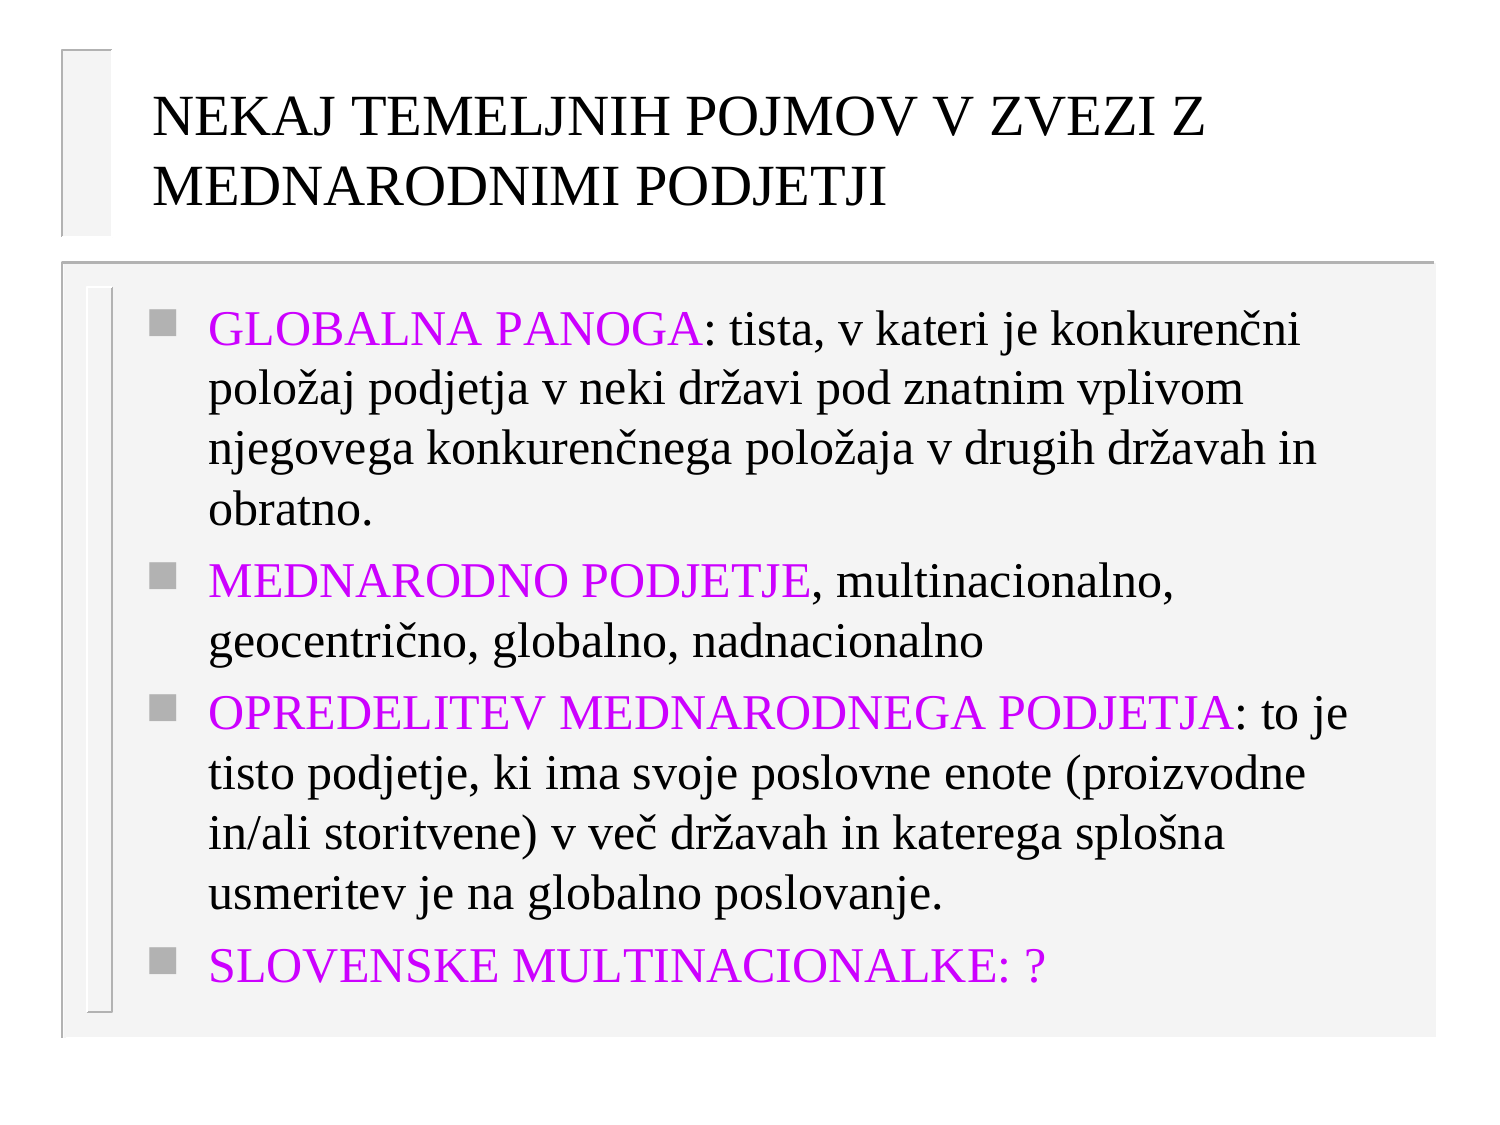

# NEKAJ TEMELJNIH POJMOV V ZVEZI Z MEDNARODNIMI PODJETJI
GLOBALNA PANOGA: tista, v kateri je konkurenčni položaj podjetja v neki državi pod znatnim vplivom njegovega konkurenčnega položaja v drugih državah in obratno.
MEDNARODNO PODJETJE, multinacionalno, geocentrično, globalno, nadnacionalno
OPREDELITEV MEDNARODNEGA PODJETJA: to je tisto podjetje, ki ima svoje poslovne enote (proizvodne in/ali storitvene) v več državah in katerega splošna usmeritev je na globalno poslovanje.
SLOVENSKE MULTINACIONALKE: ?